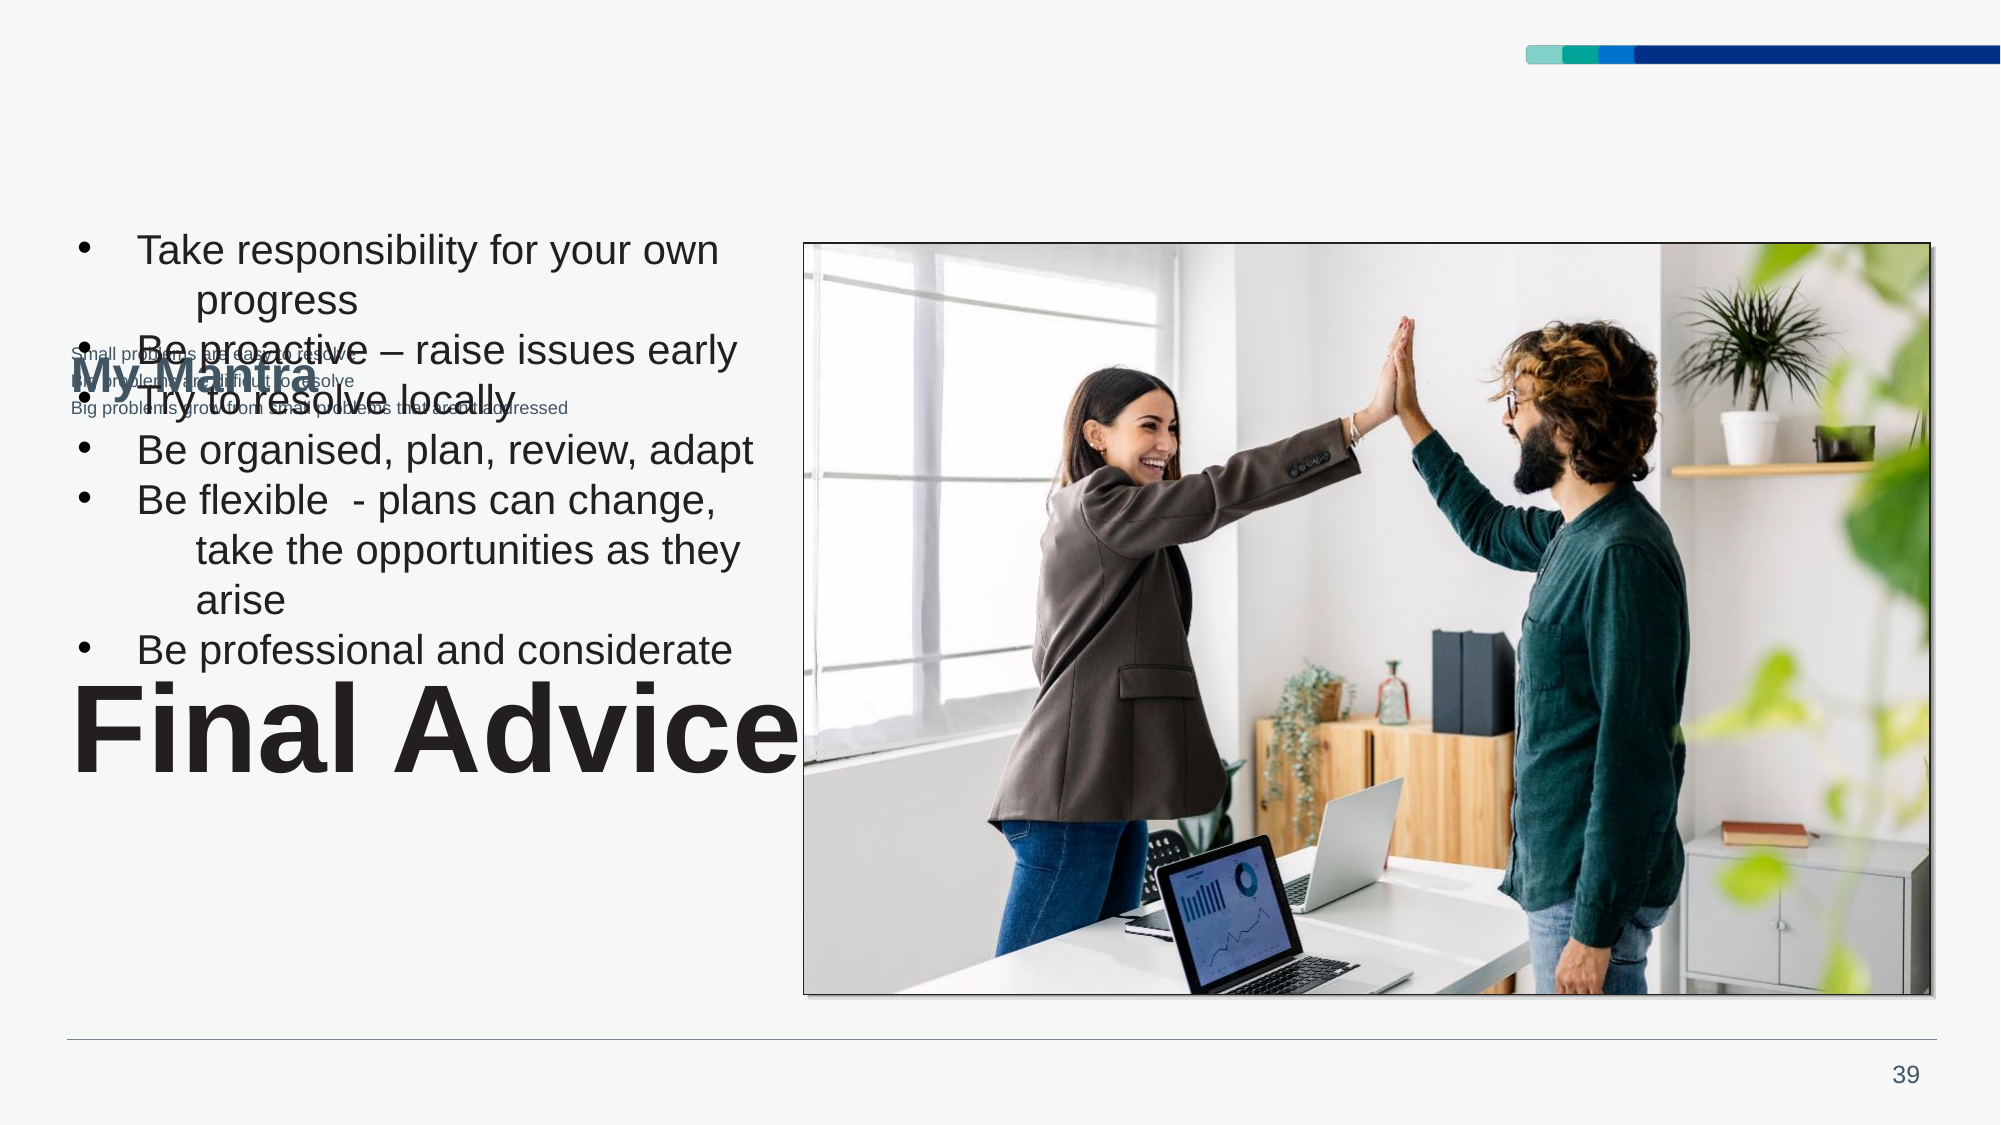

Take responsibility for your own progress
Be proactive – raise issues early
Try to resolve locally
Be organised, plan, review, adapt
Be flexible - plans can change, take the opportunities as they arise
Be professional and considerate
# Small problems are easy to resolve
Big problems are difficult to resolve
Big problems grow from small problems that aren’t addressed
My Mantra
Final Advice